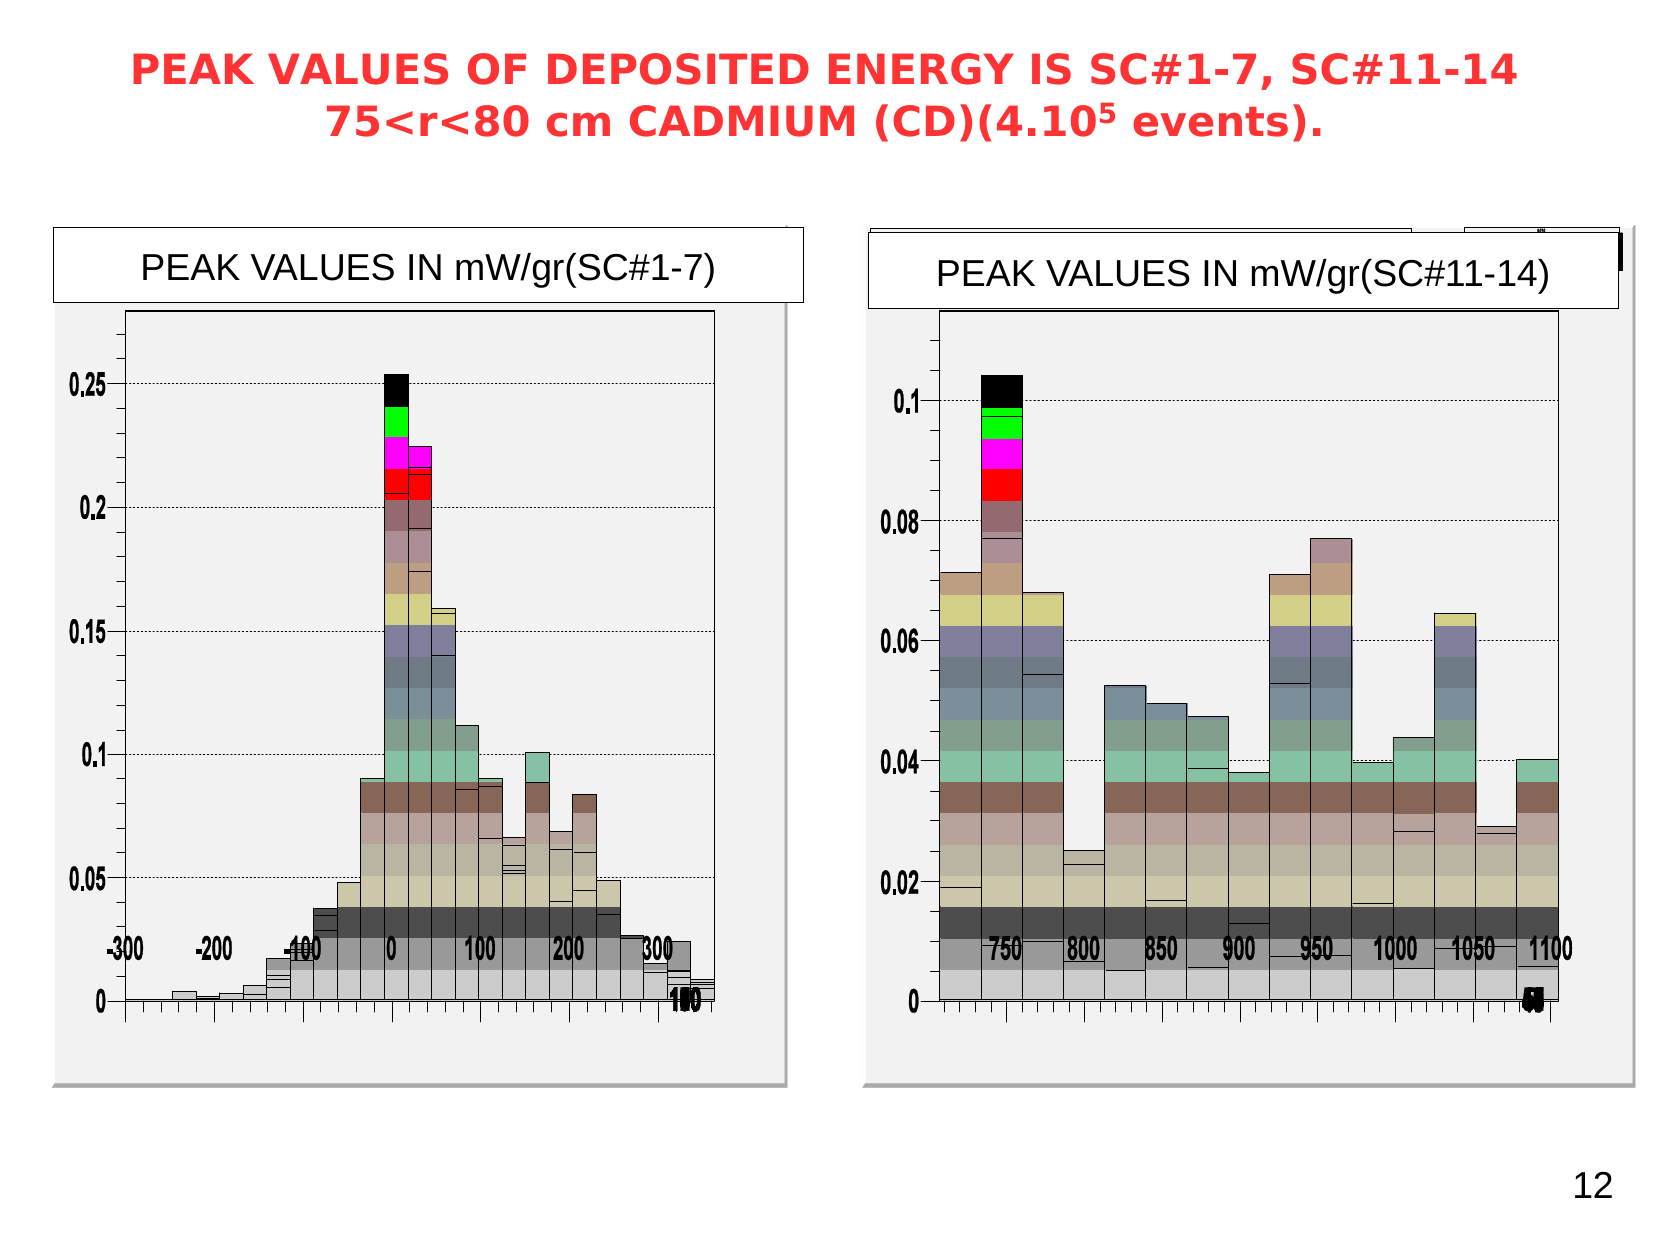

# PEAK VALUES OF DEPOSITED ENERGY IS SC#1-7, SC#11-14 75<r<80 cm CADMIUM (CD)(4.105 events).
PEAK VALUES IN mW/gr(SC#1-7)
PEAK VALUES IN mW/gr(SC#11-14)
12